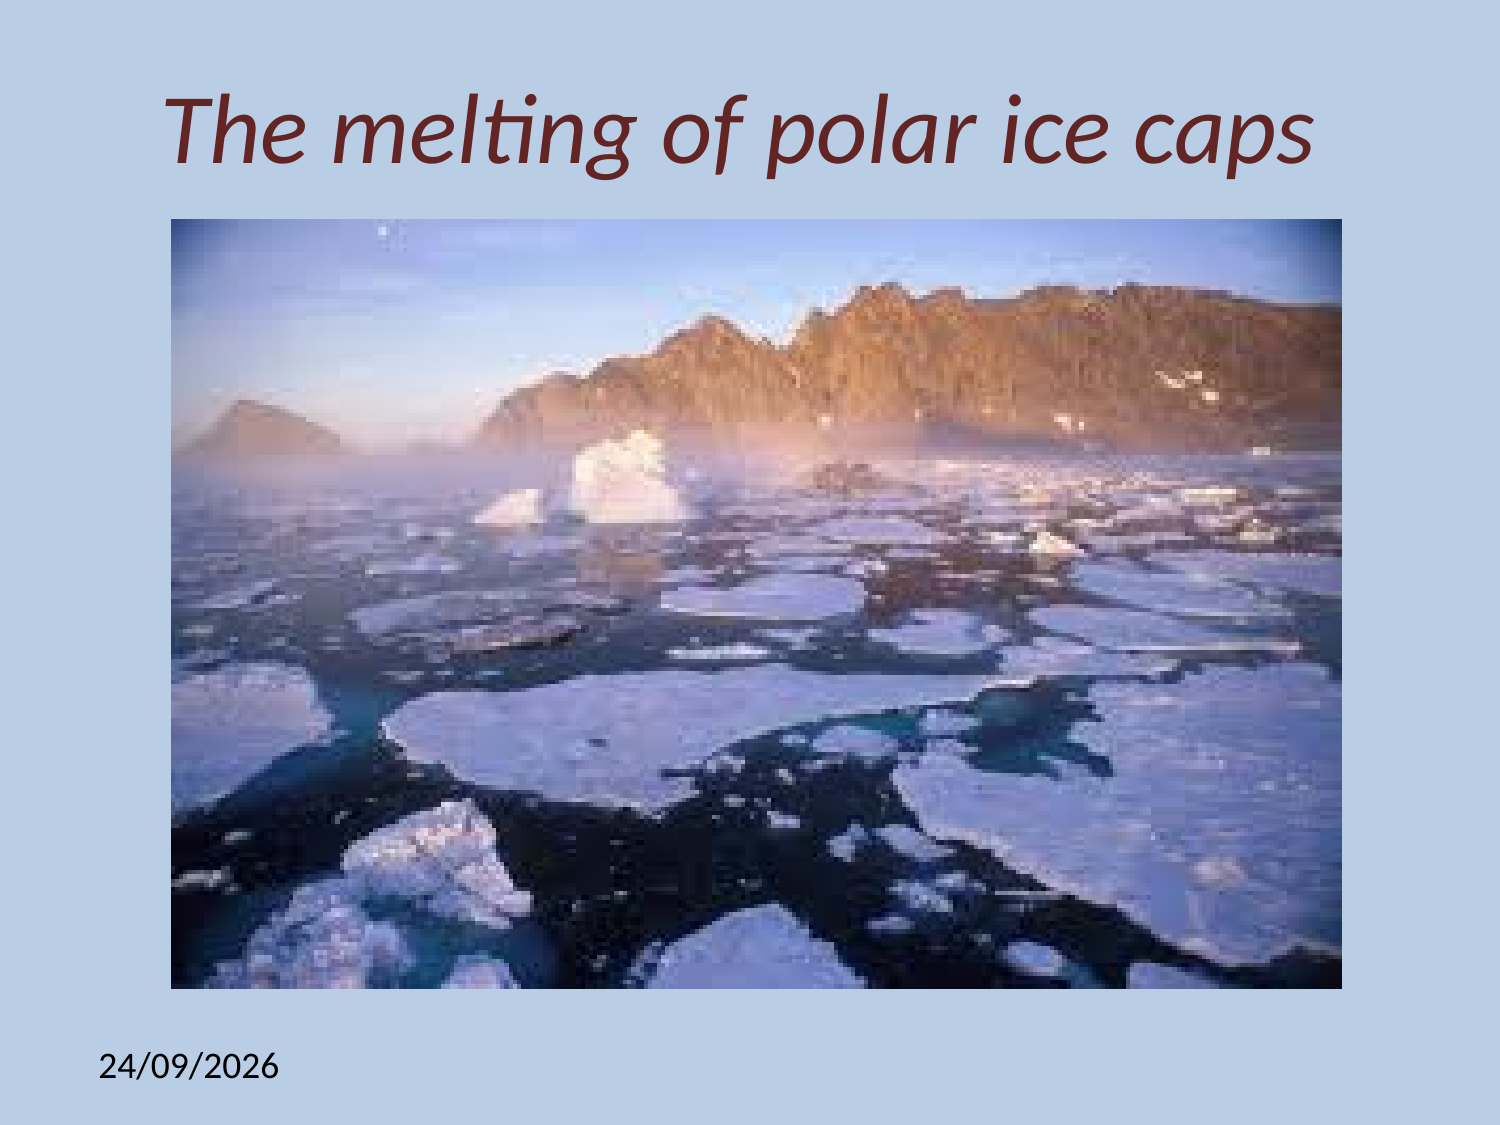

# The melting of polar ice caps